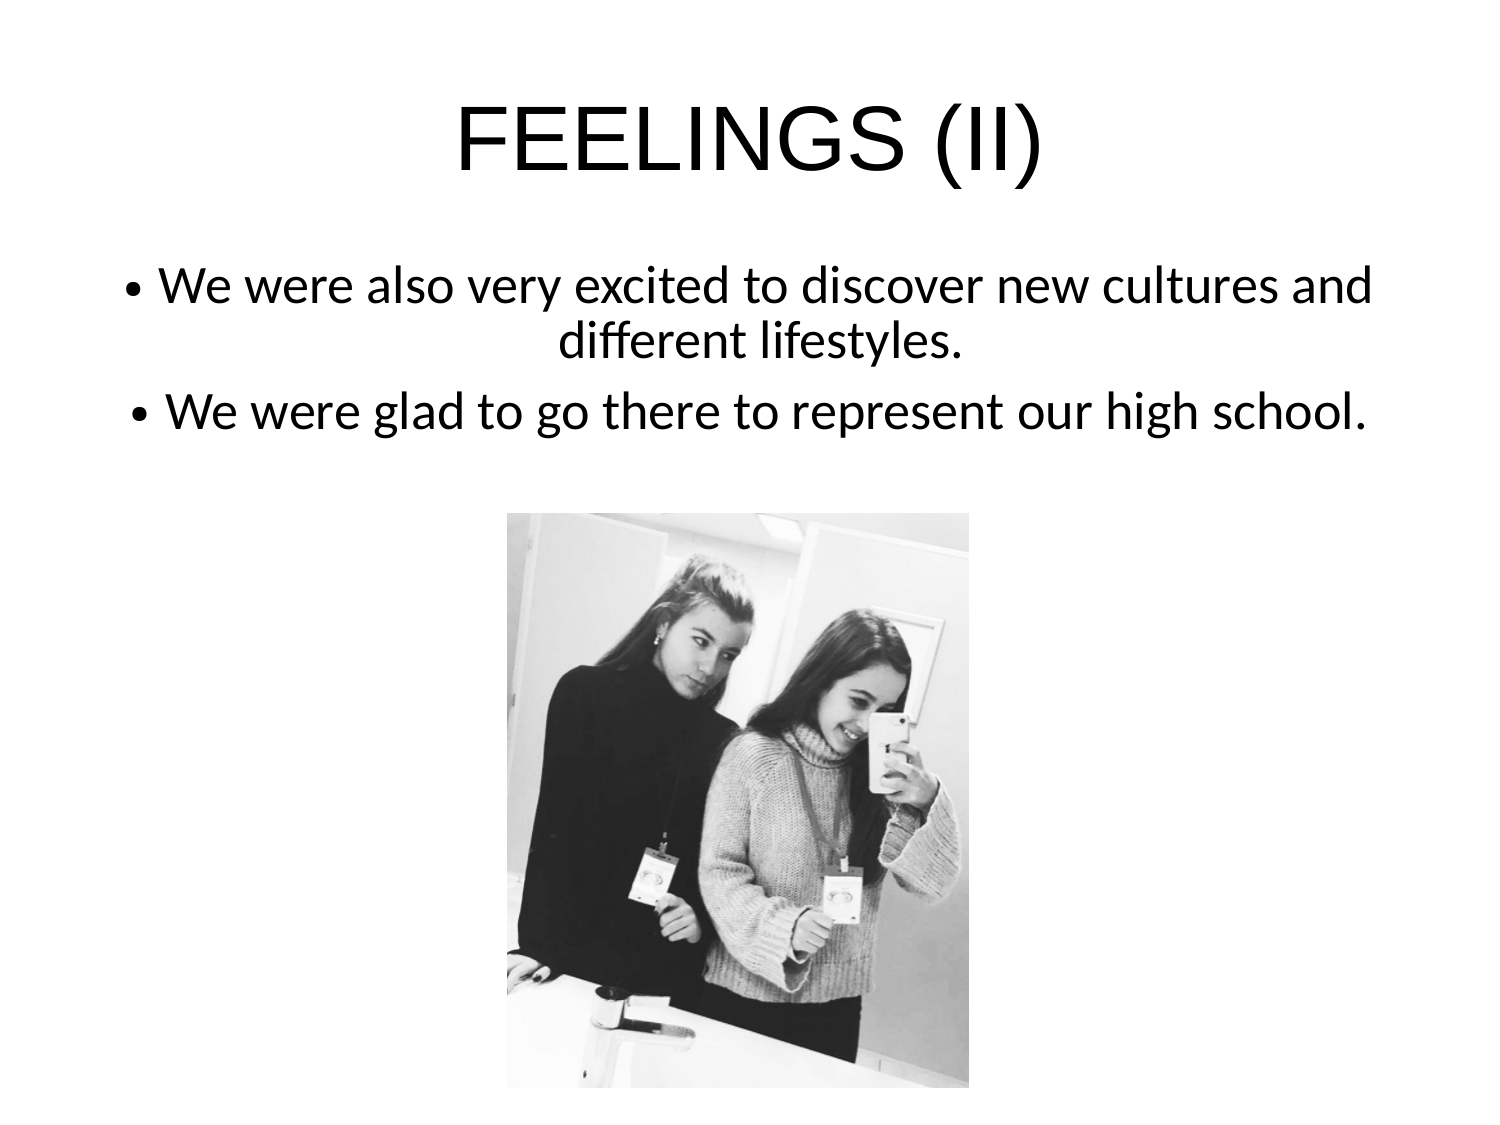

# FEELINGS (II)
We were also very excited to discover new cultures and different lifestyles.
We were glad to go there to represent our high school.